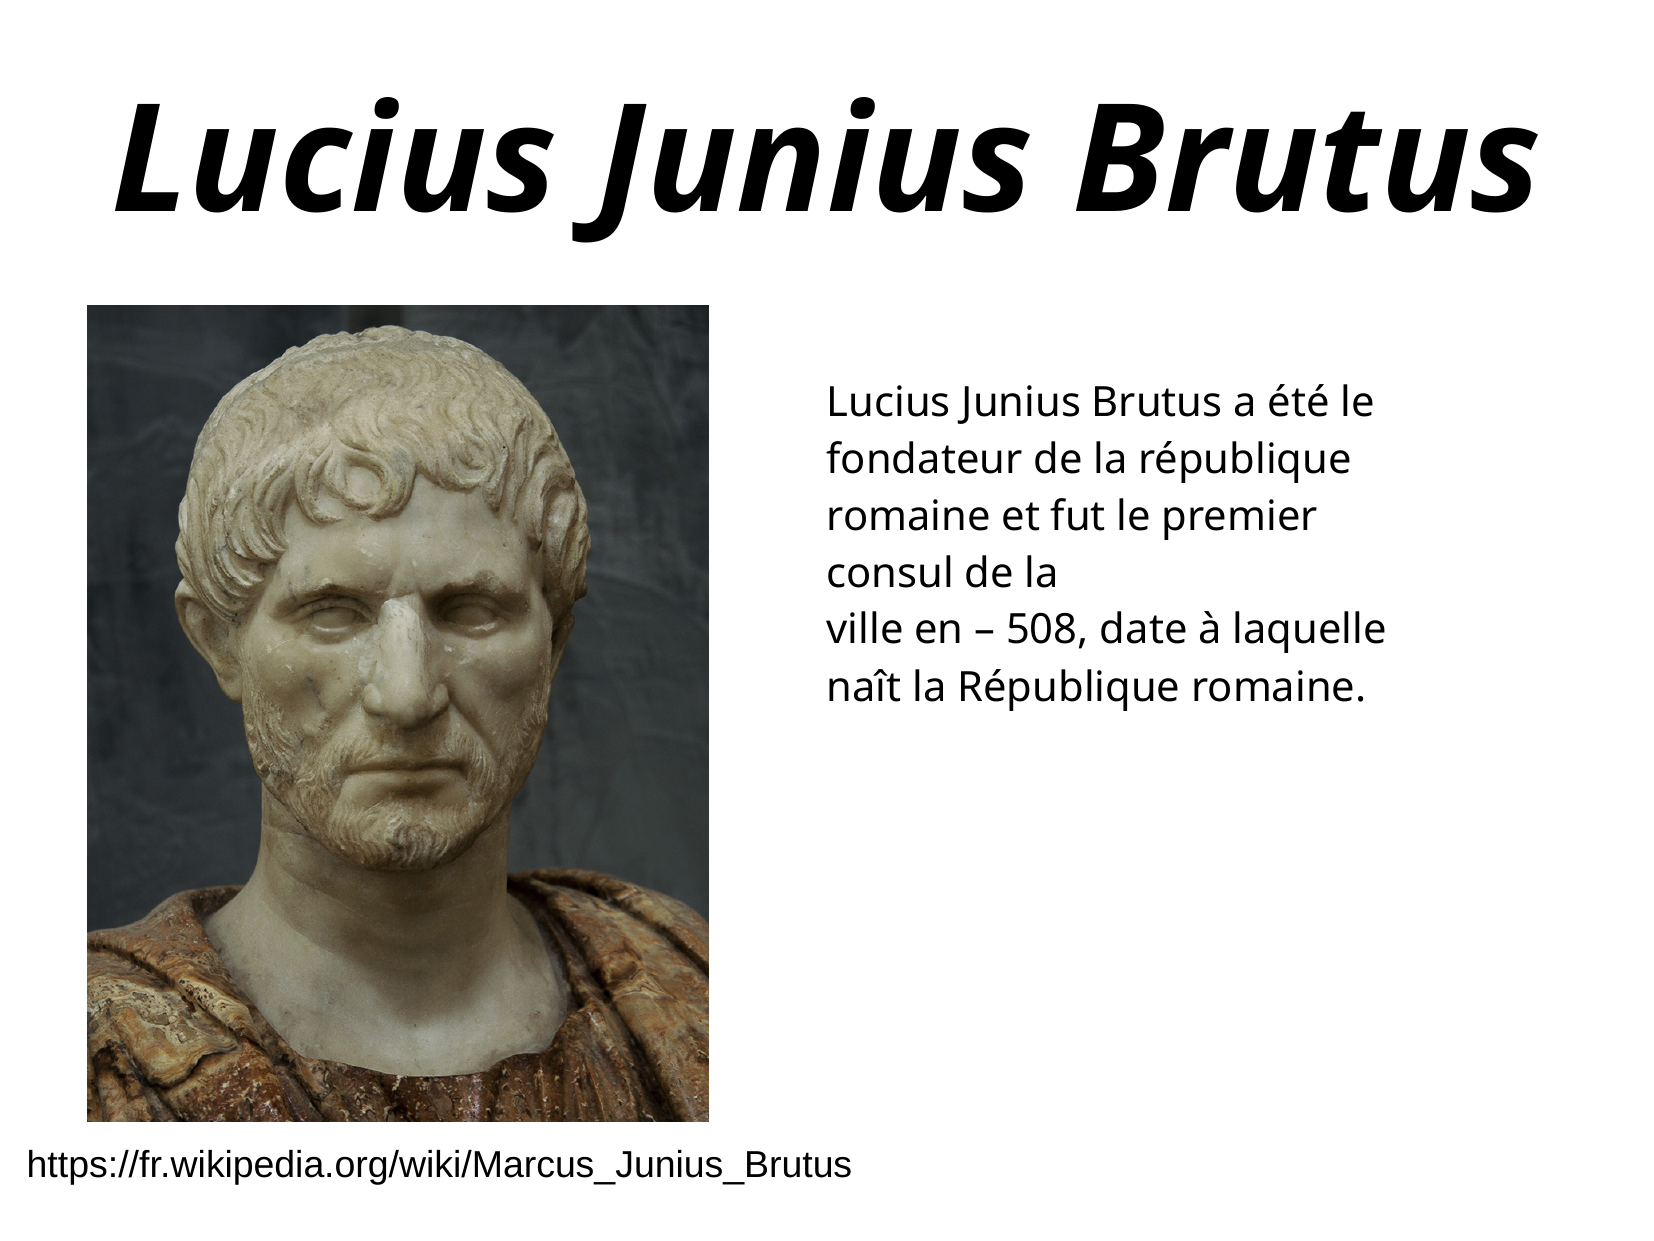

# Lucius Junius Brutus
Lucius Junius Brutus a été le fondateur de la république romaine et fut le premier consul de la
ville en – 508, date à laquelle naît la République romaine.
https://fr.wikipedia.org/wiki/Marcus_Junius_Brutus